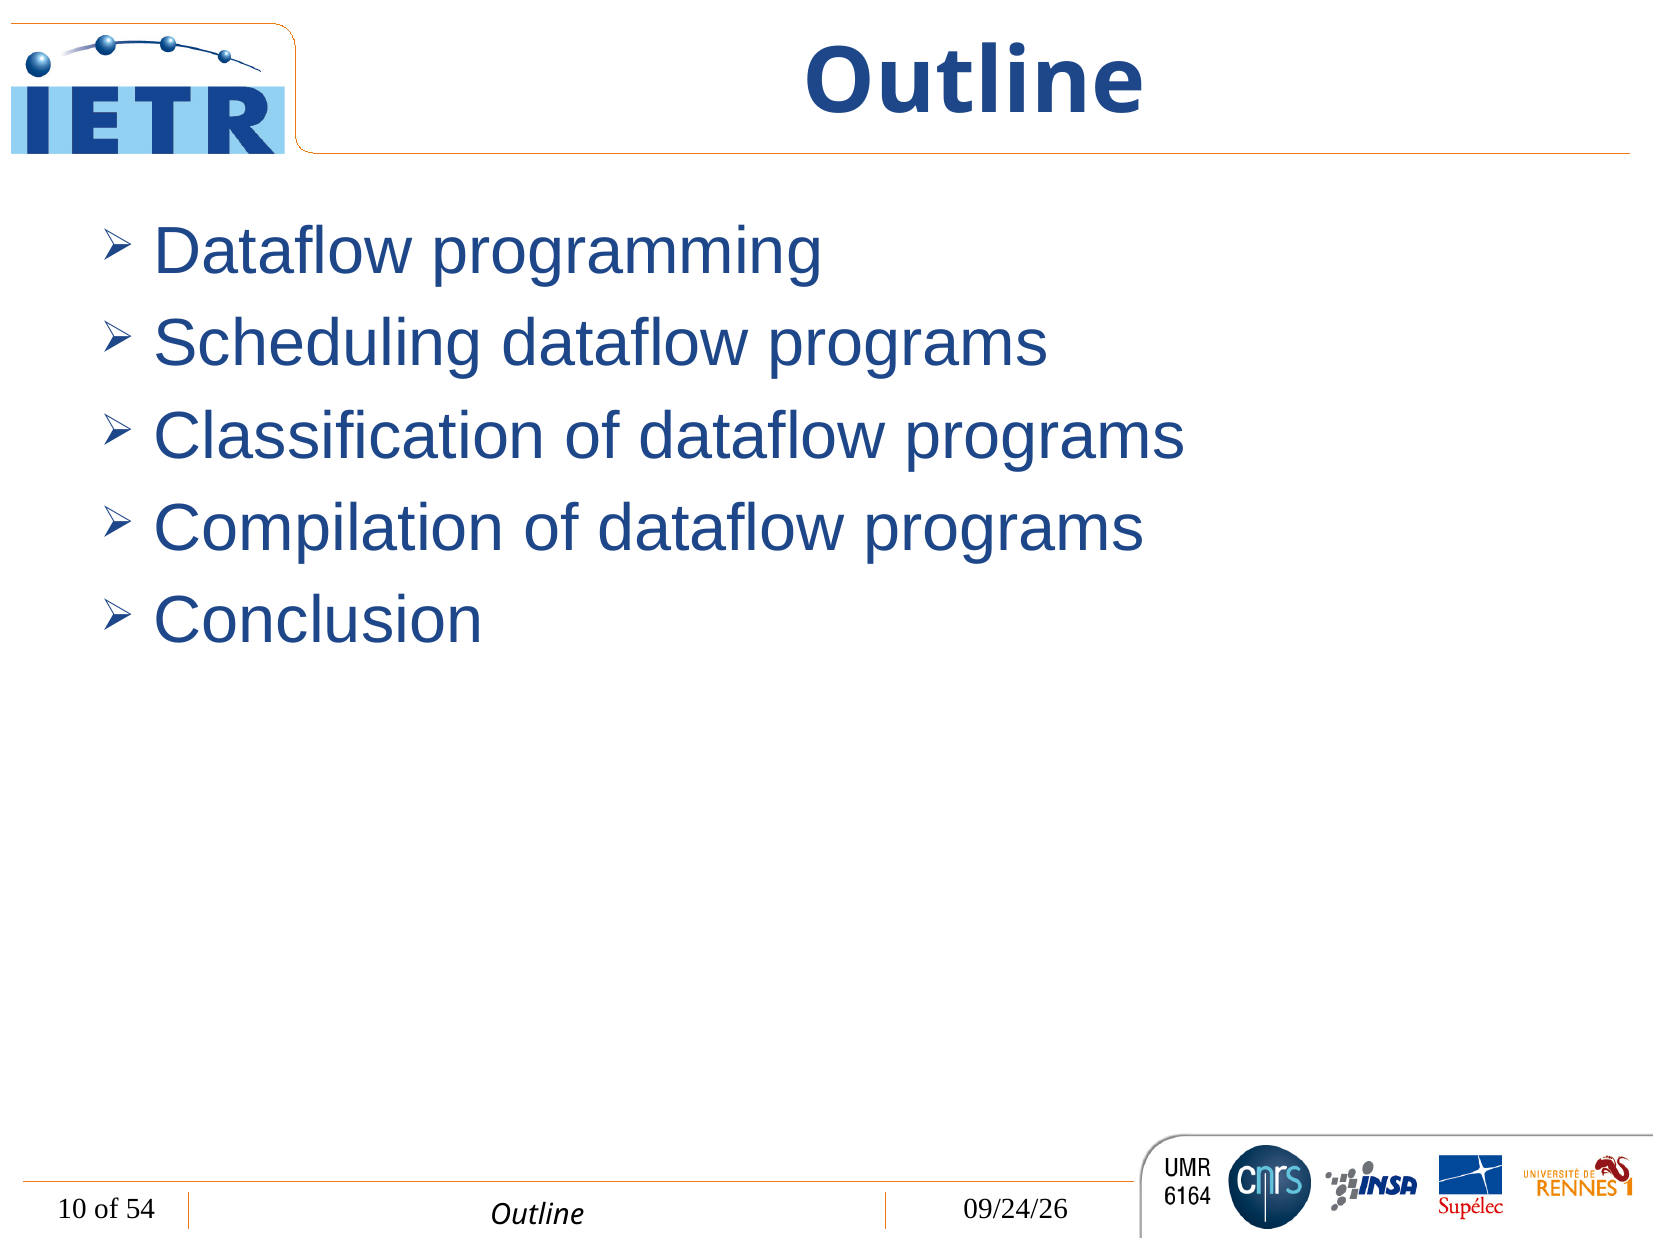

# Outline
Dataflow programming
Scheduling dataflow programs
Classification of dataflow programs
Compilation of dataflow programs
Conclusion
10
Outline